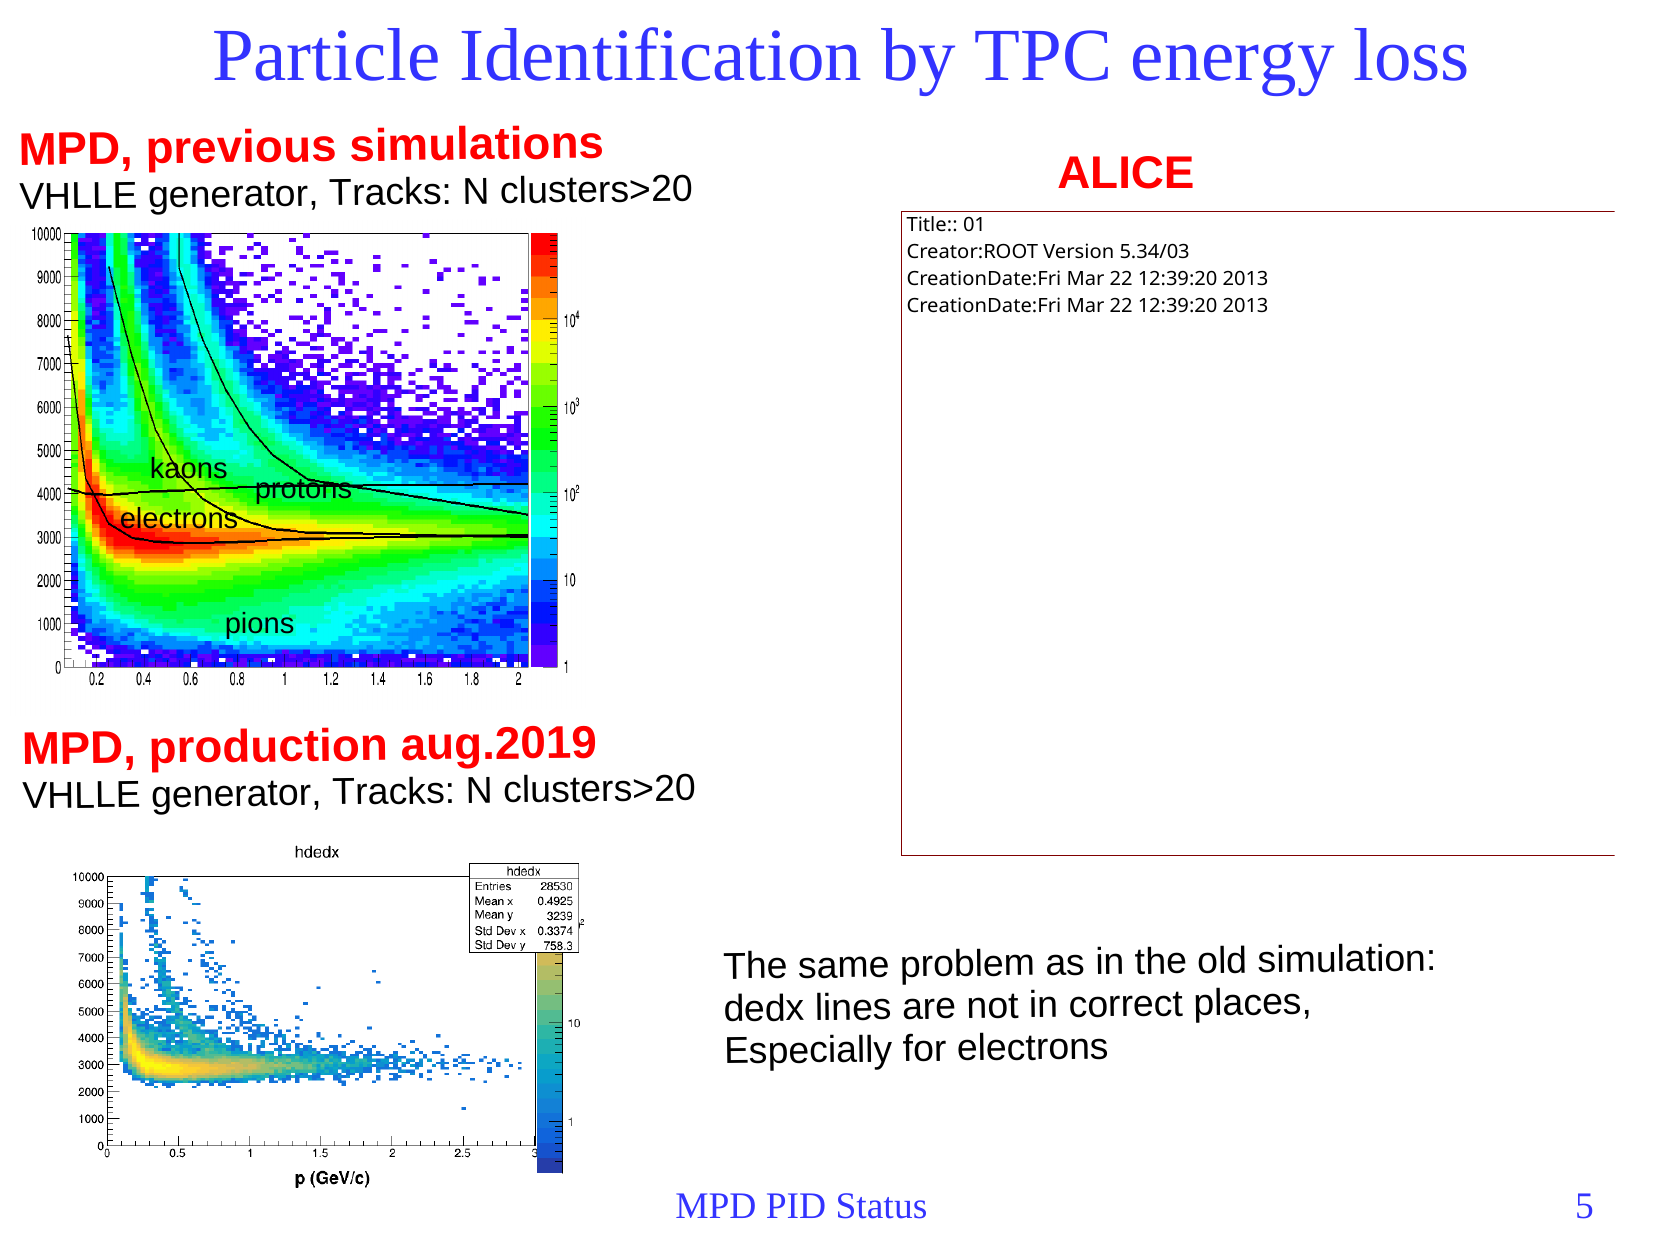

# Particle Identification by TPC energy loss
MPD, previous simulations
VHLLE generator, Tracks: N clusters>20
ALICE
kaons
protons
electrons
pions
MPD, production aug.2019
VHLLE generator, Tracks: N clusters>20
The same problem as in the old simulation:
dedx lines are not in correct places,
Especially for electrons
5